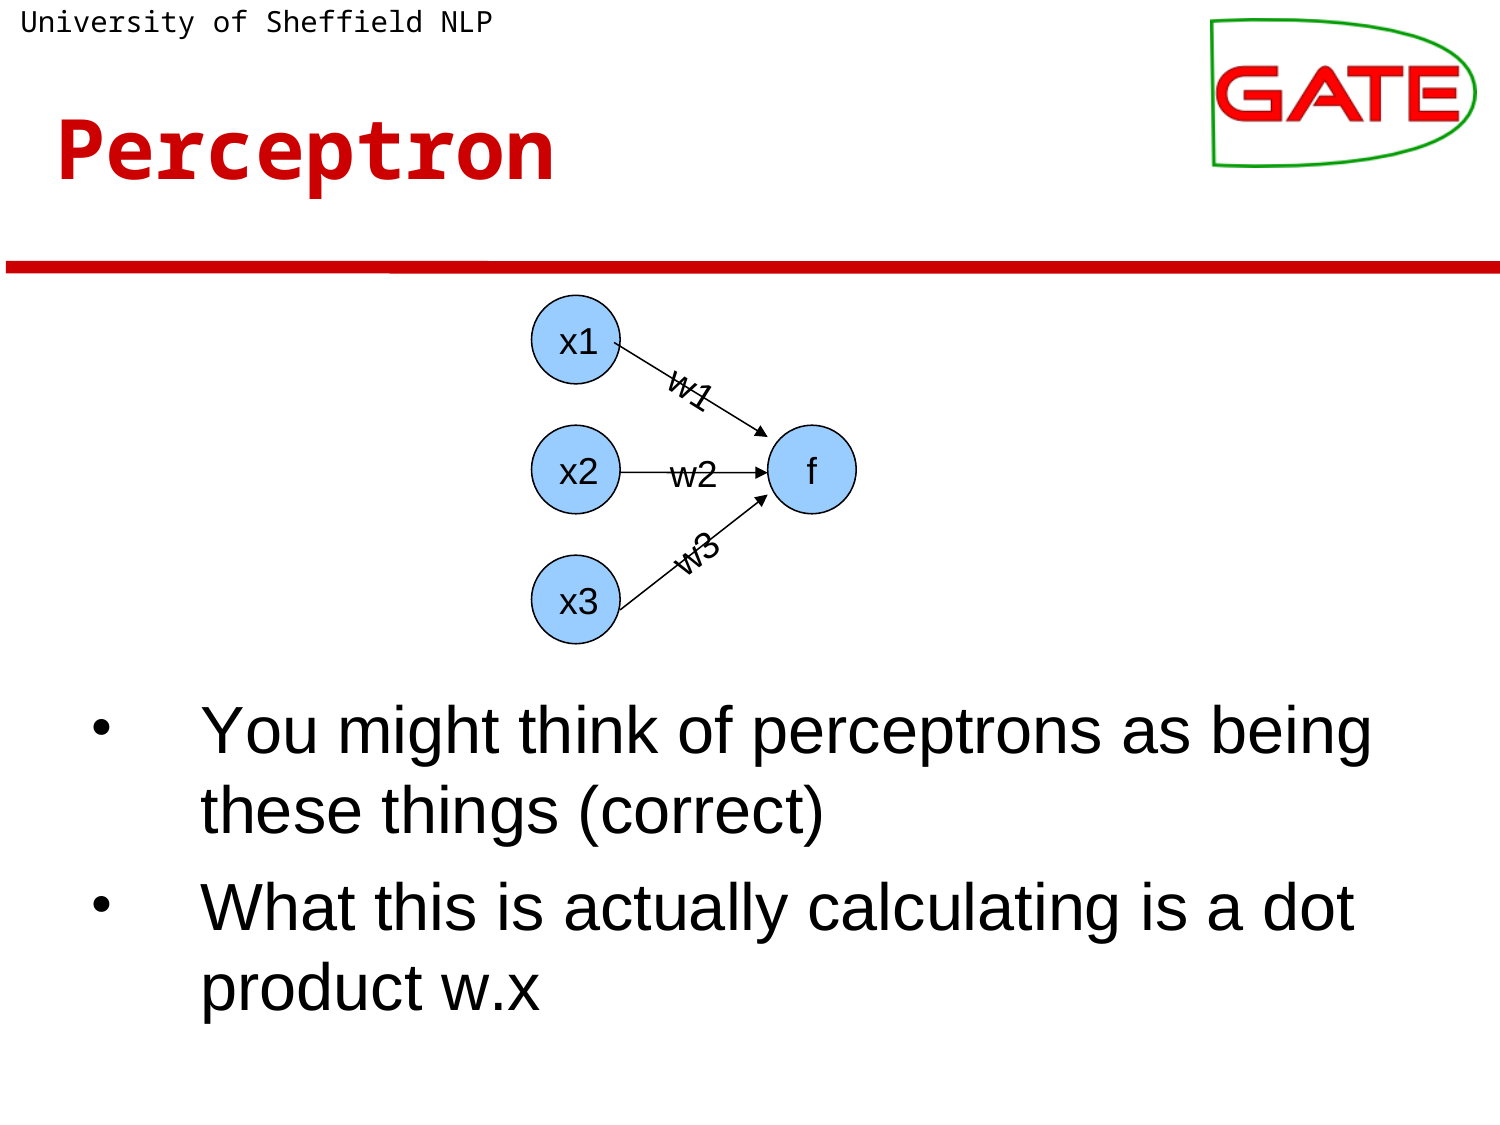

# Perceptron
x1
w1
x2
f
w2
w3
x3
You might think of perceptrons as being these things (correct)
What this is actually calculating is a dot product w.x